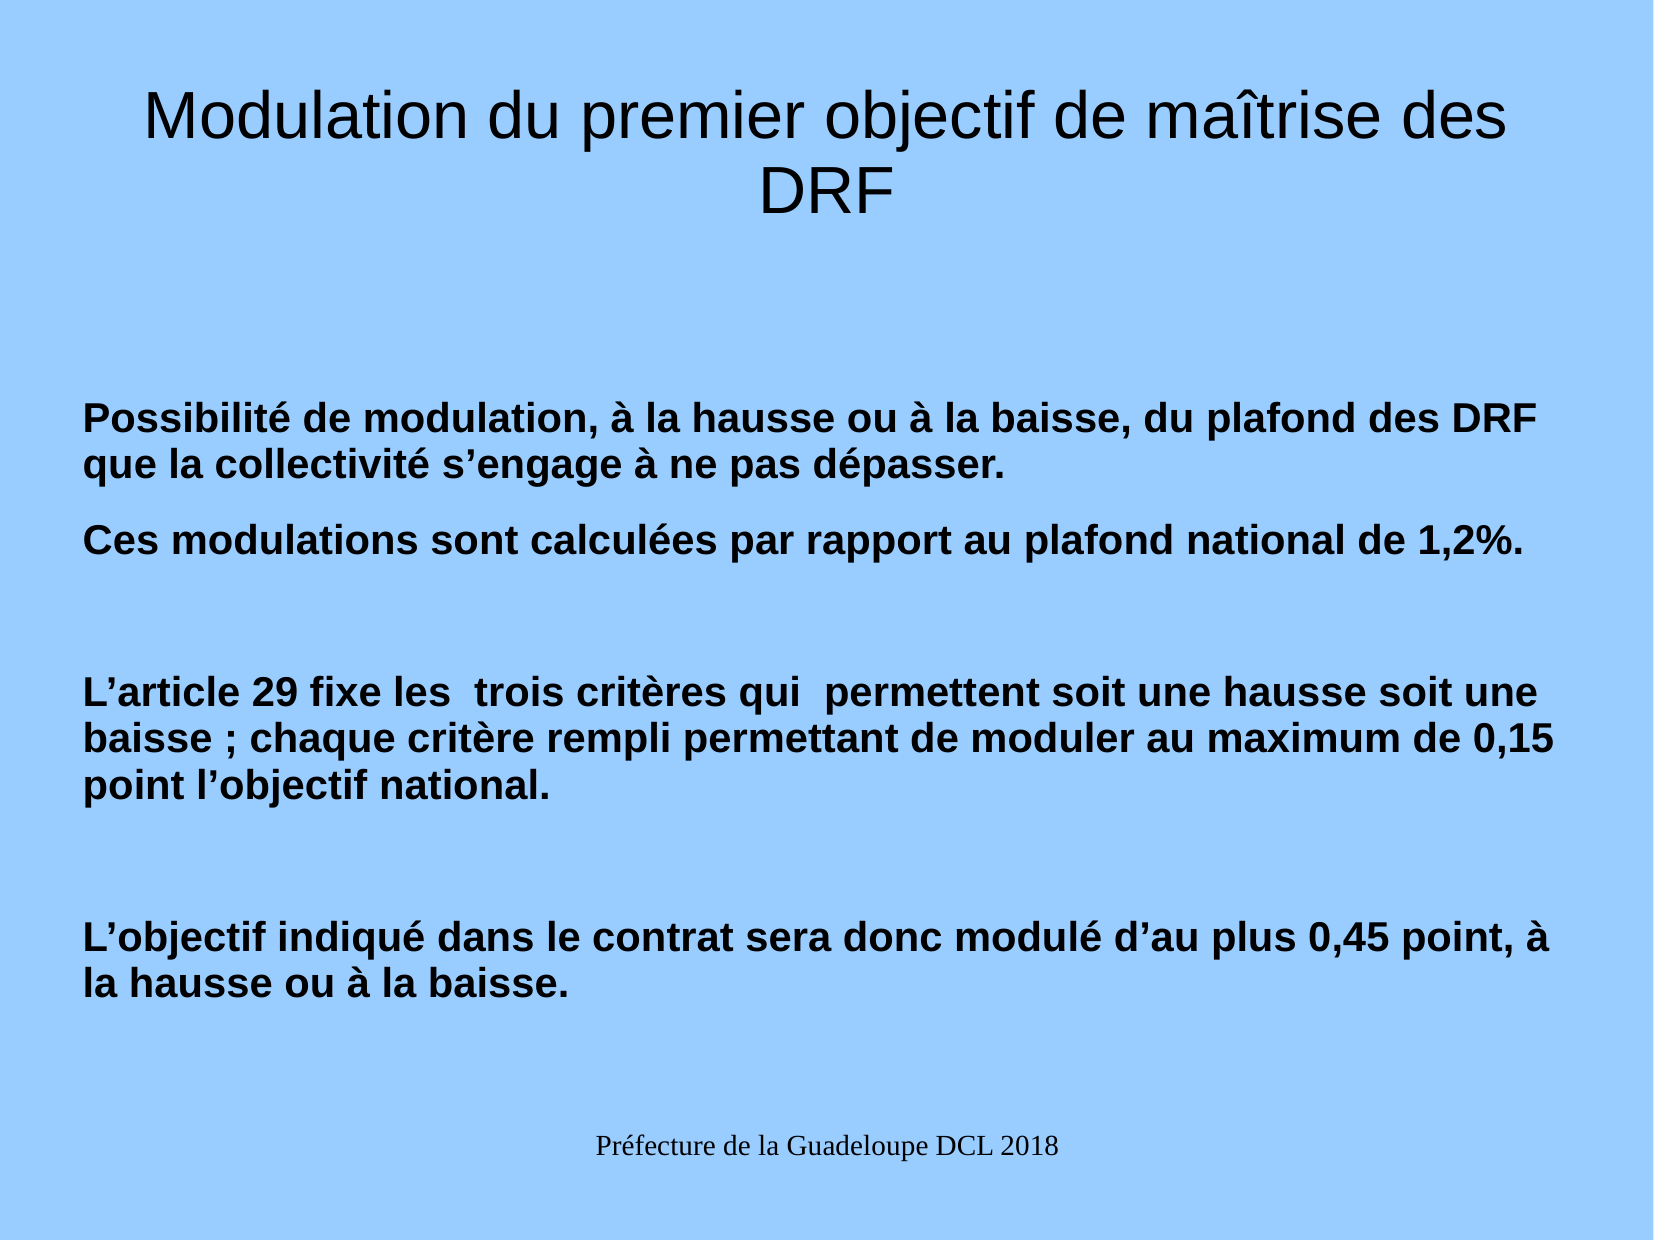

# Modulation du premier objectif de maîtrise des DRF
Possibilité de modulation, à la hausse ou à la baisse, du plafond des DRF que la collectivité s’engage à ne pas dépasser.
Ces modulations sont calculées par rapport au plafond national de 1,2%.
L’article 29 fixe les trois critères qui permettent soit une hausse soit une baisse ; chaque critère rempli permettant de moduler au maximum de 0,15 point l’objectif national.
L’objectif indiqué dans le contrat sera donc modulé d’au plus 0,45 point, à la hausse ou à la baisse.
Préfecture de la Guadeloupe DCL 2018